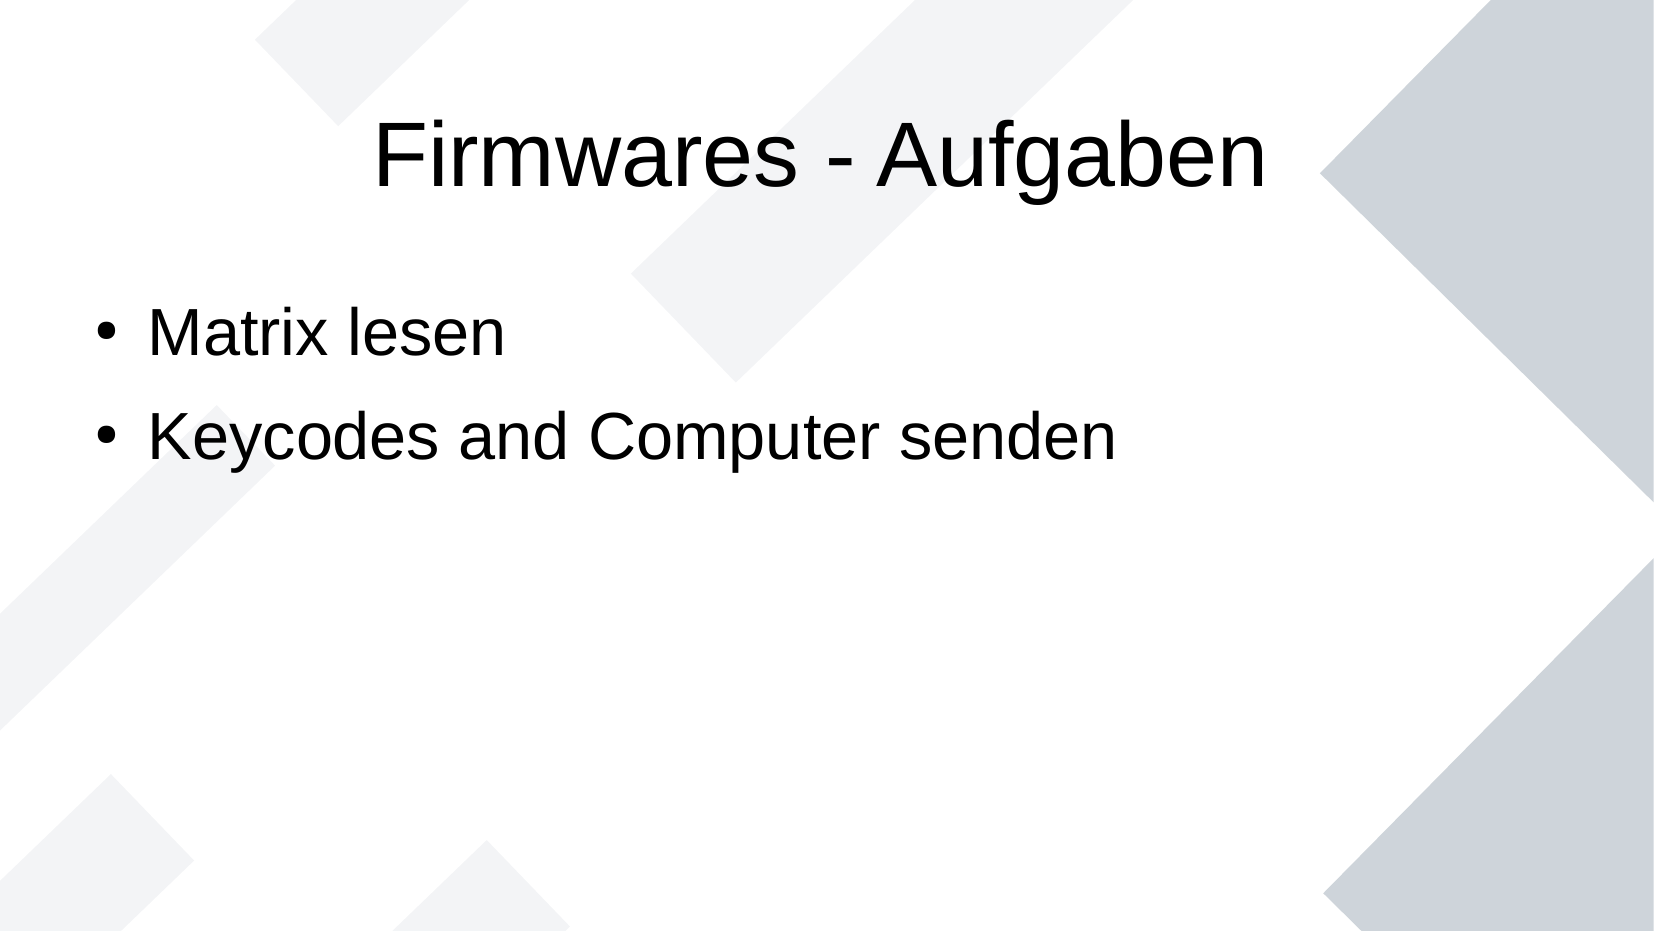

# Firmwares - Aufgaben
Matrix lesen
Keycodes and Computer senden